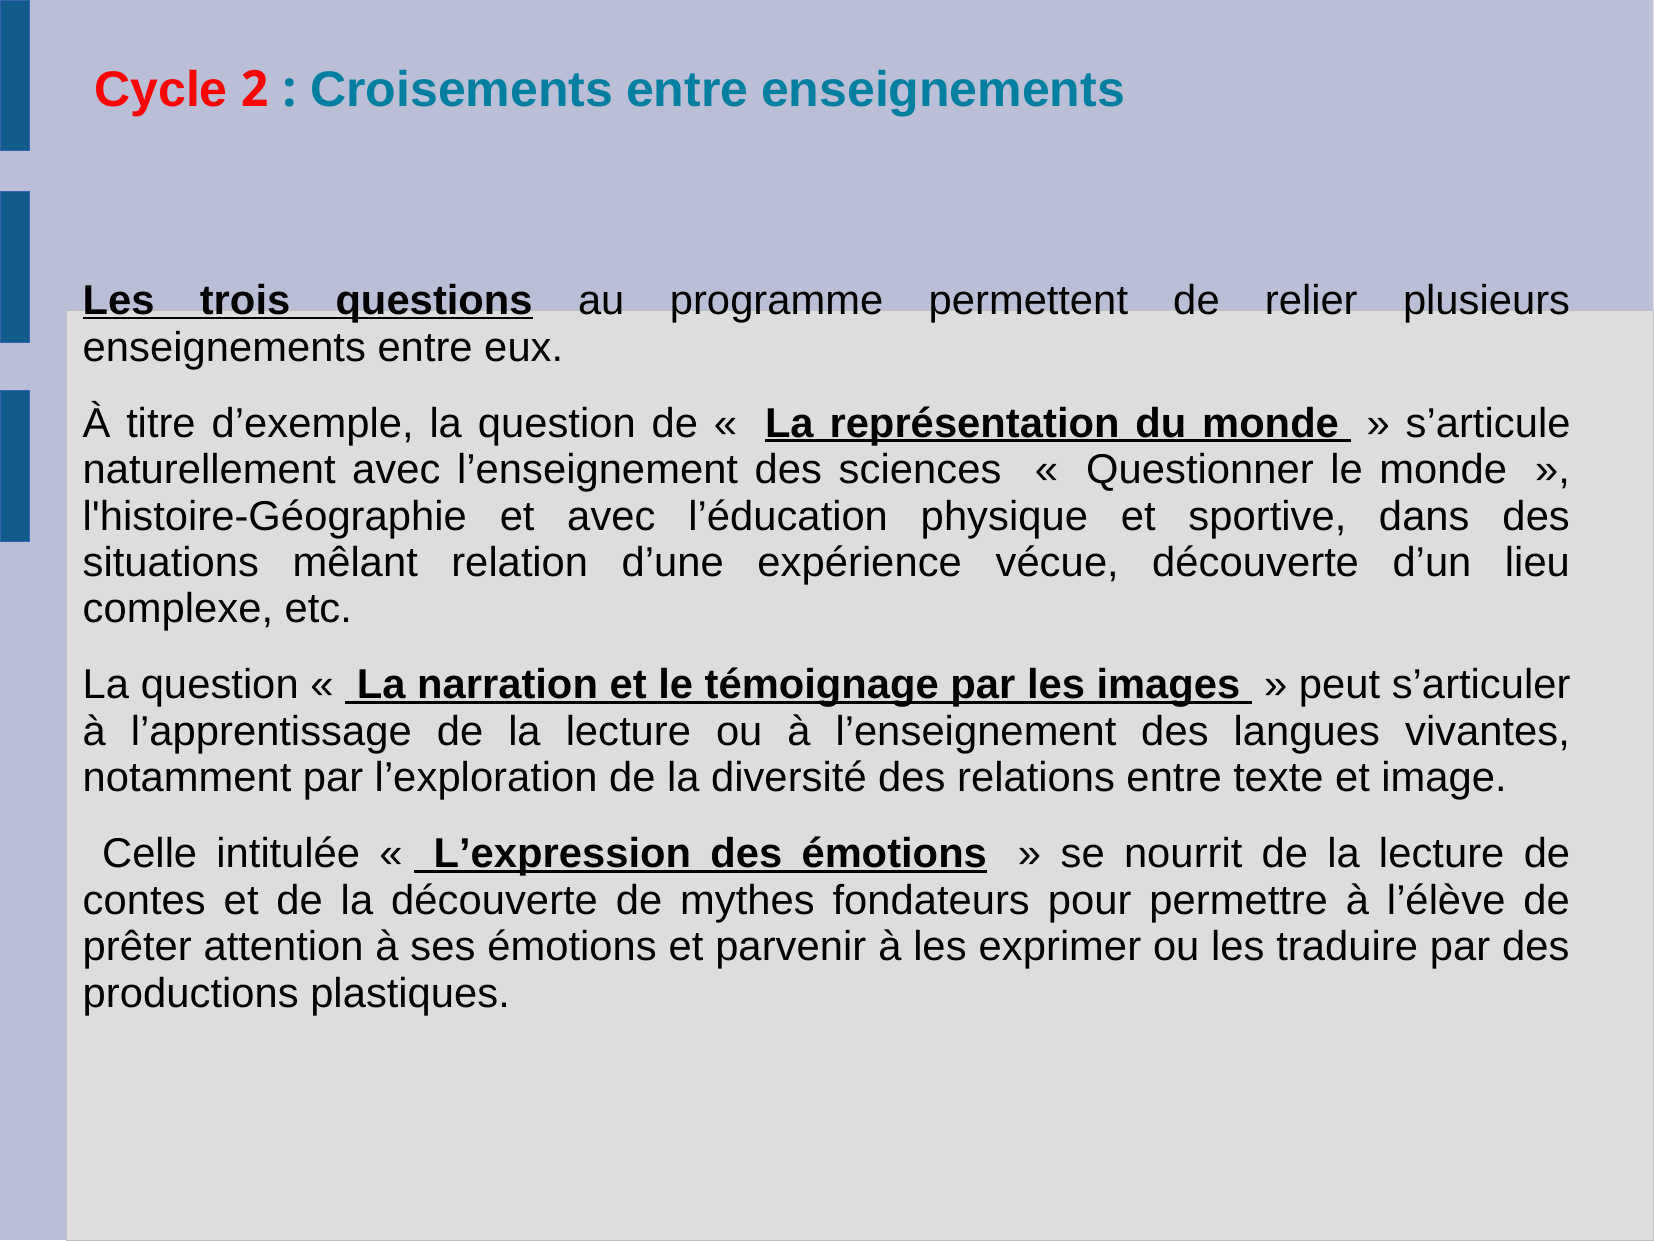

# Cycle 2 : Croisements entre enseignements
Les trois questions au programme permettent de relier plusieurs enseignements entre eux.
À titre d’exemple, la question de «  La représentation du monde  » s’articule naturellement avec l’enseignement des sciences «  Questionner le monde  », l'histoire-Géographie et avec l’éducation physique et sportive, dans des situations mêlant relation d’une expérience vécue, découverte d’un lieu complexe, etc.
La question «  La narration et le témoignage par les images  » peut s’articuler à l’apprentissage de la lecture ou à l’enseignement des langues vivantes, notamment par l’exploration de la diversité des relations entre texte et image.
 Celle intitulée «  L’expression des émotions  » se nourrit de la lecture de contes et de la découverte de mythes fondateurs pour permettre à l’élève de prêter attention à ses émotions et parvenir à les exprimer ou les traduire par des productions plastiques.